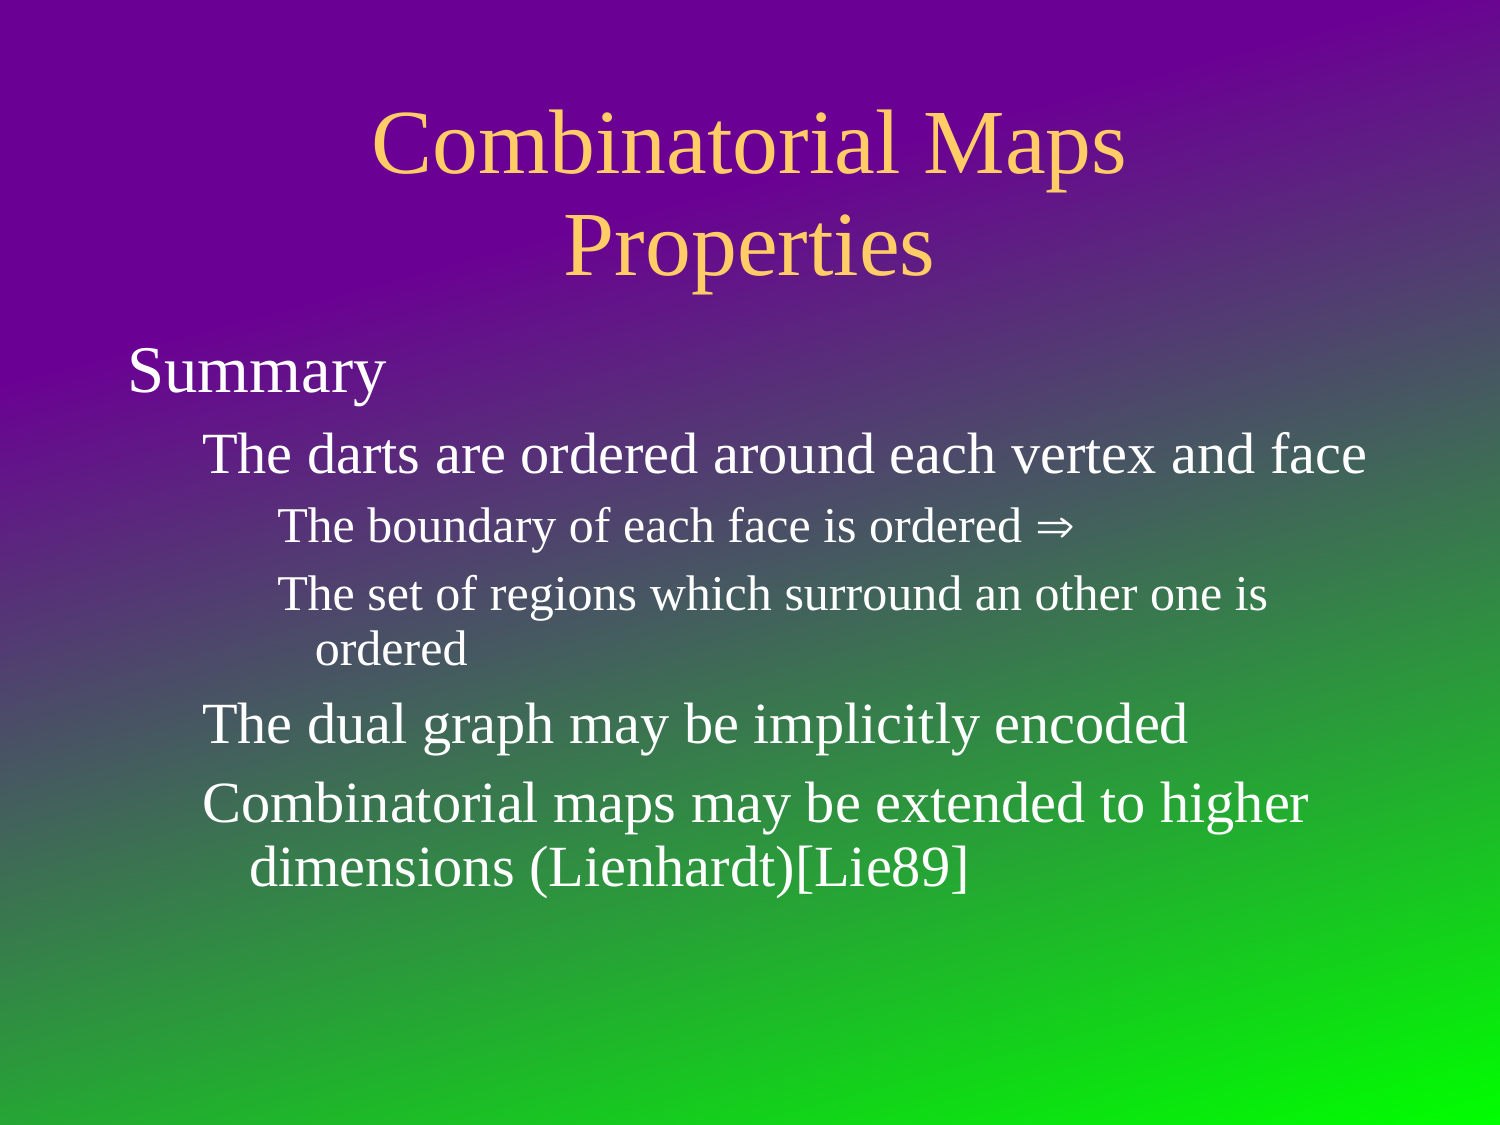

# Combinatorial Maps Properties
Summary
The darts are ordered around each vertex and face
The boundary of each face is ordered 
The set of regions which surround an other one is ordered
The dual graph may be implicitly encoded
Combinatorial maps may be extended to higher dimensions (Lienhardt)[Lie89]